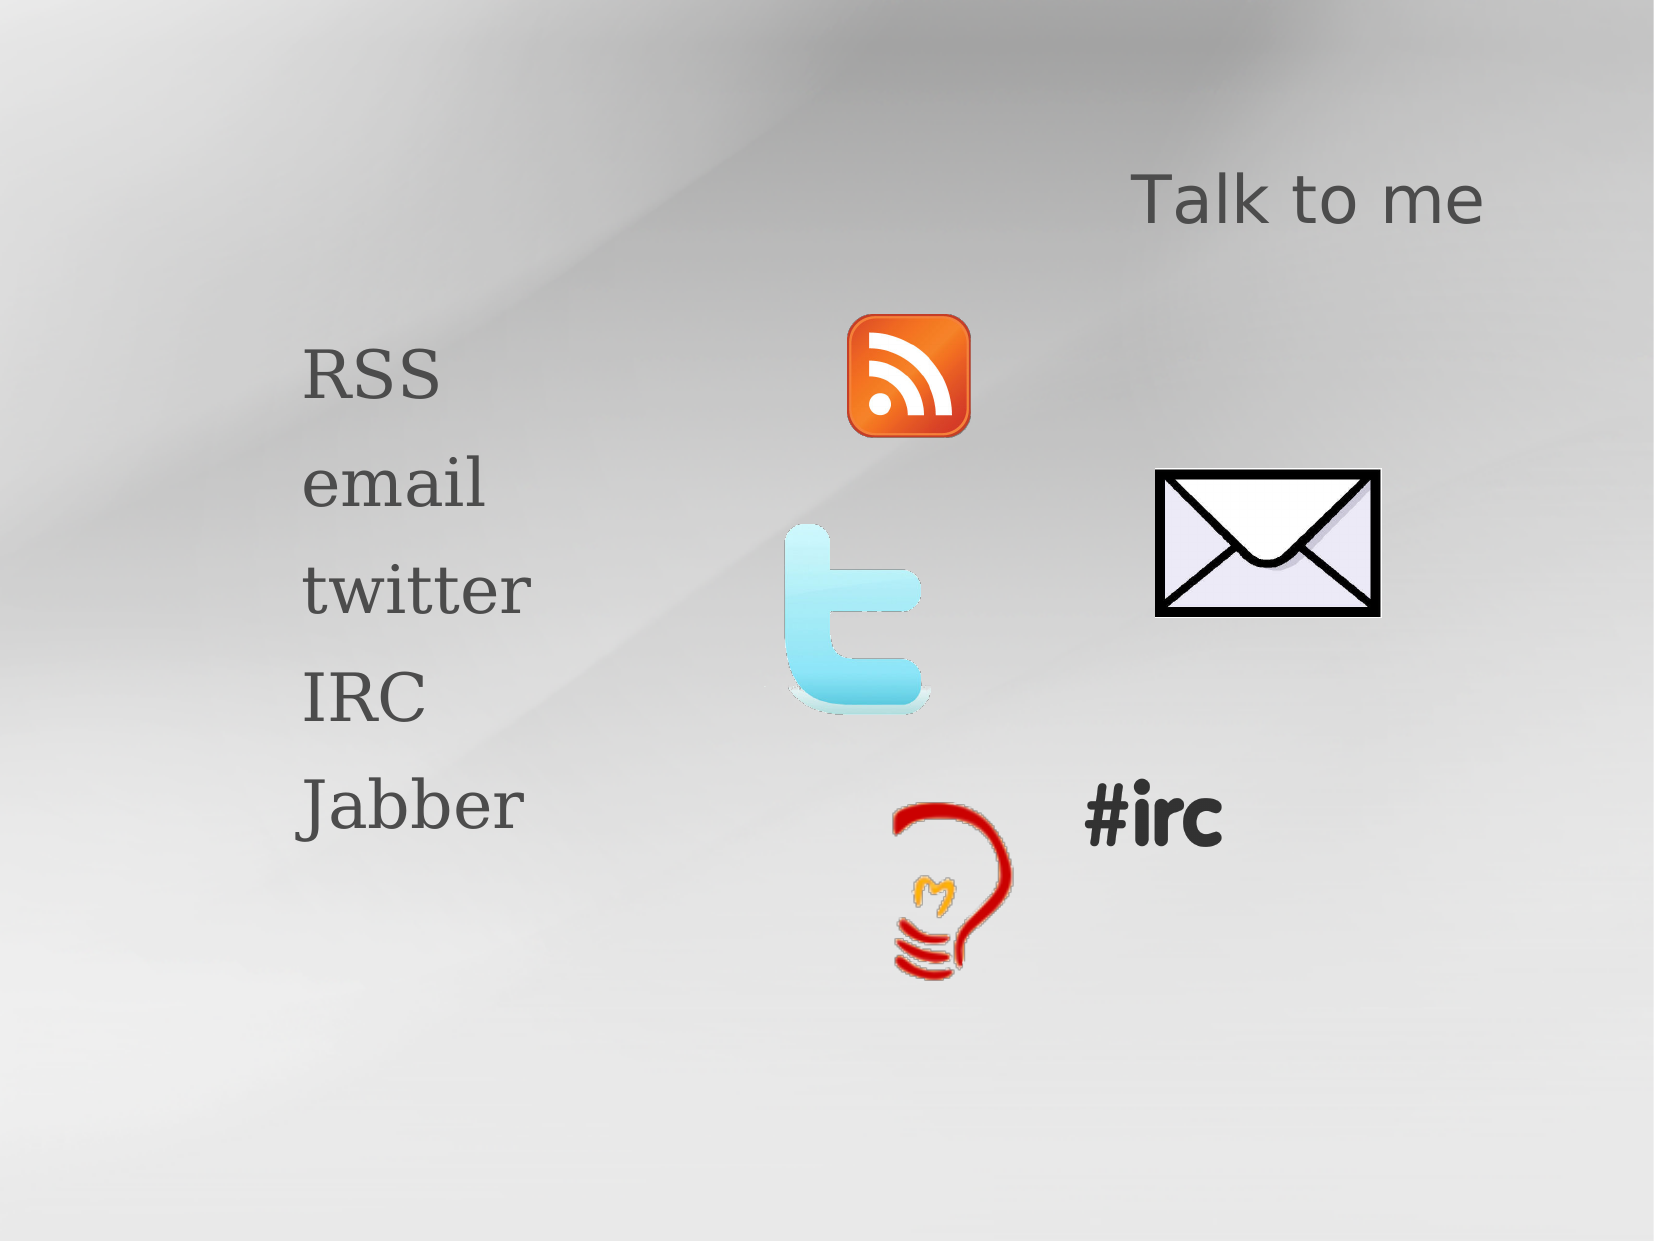

# Talk to me
RSS
email
twitter
IRC
Jabber